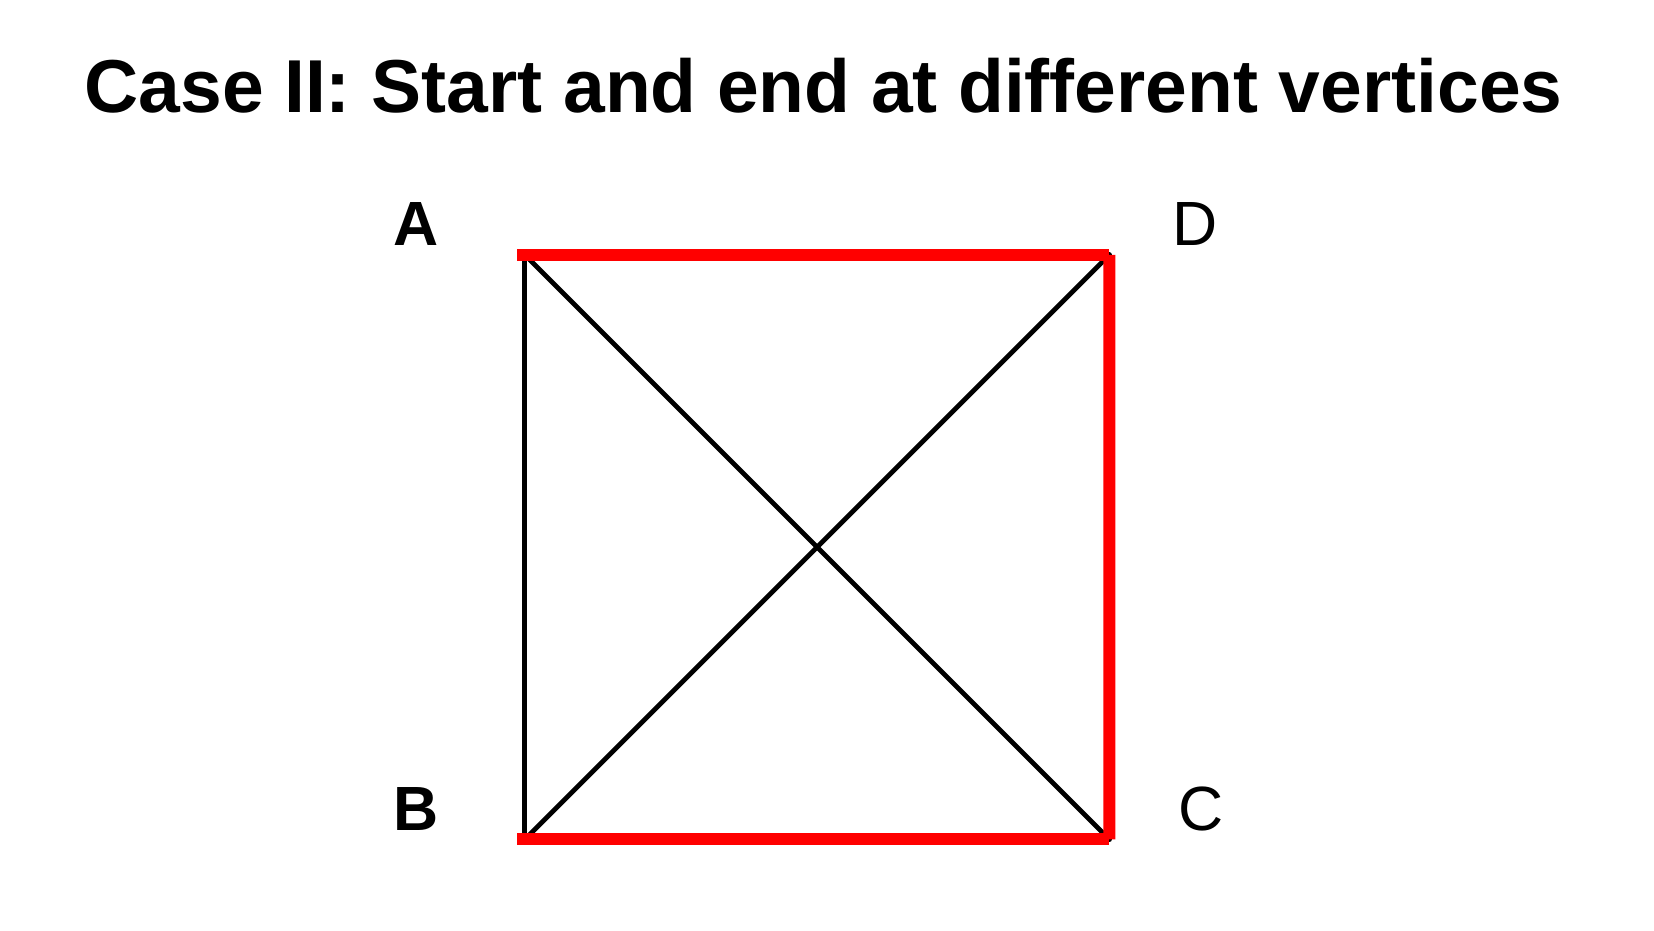

Case II: Start and end at different vertices
A
D
B
C